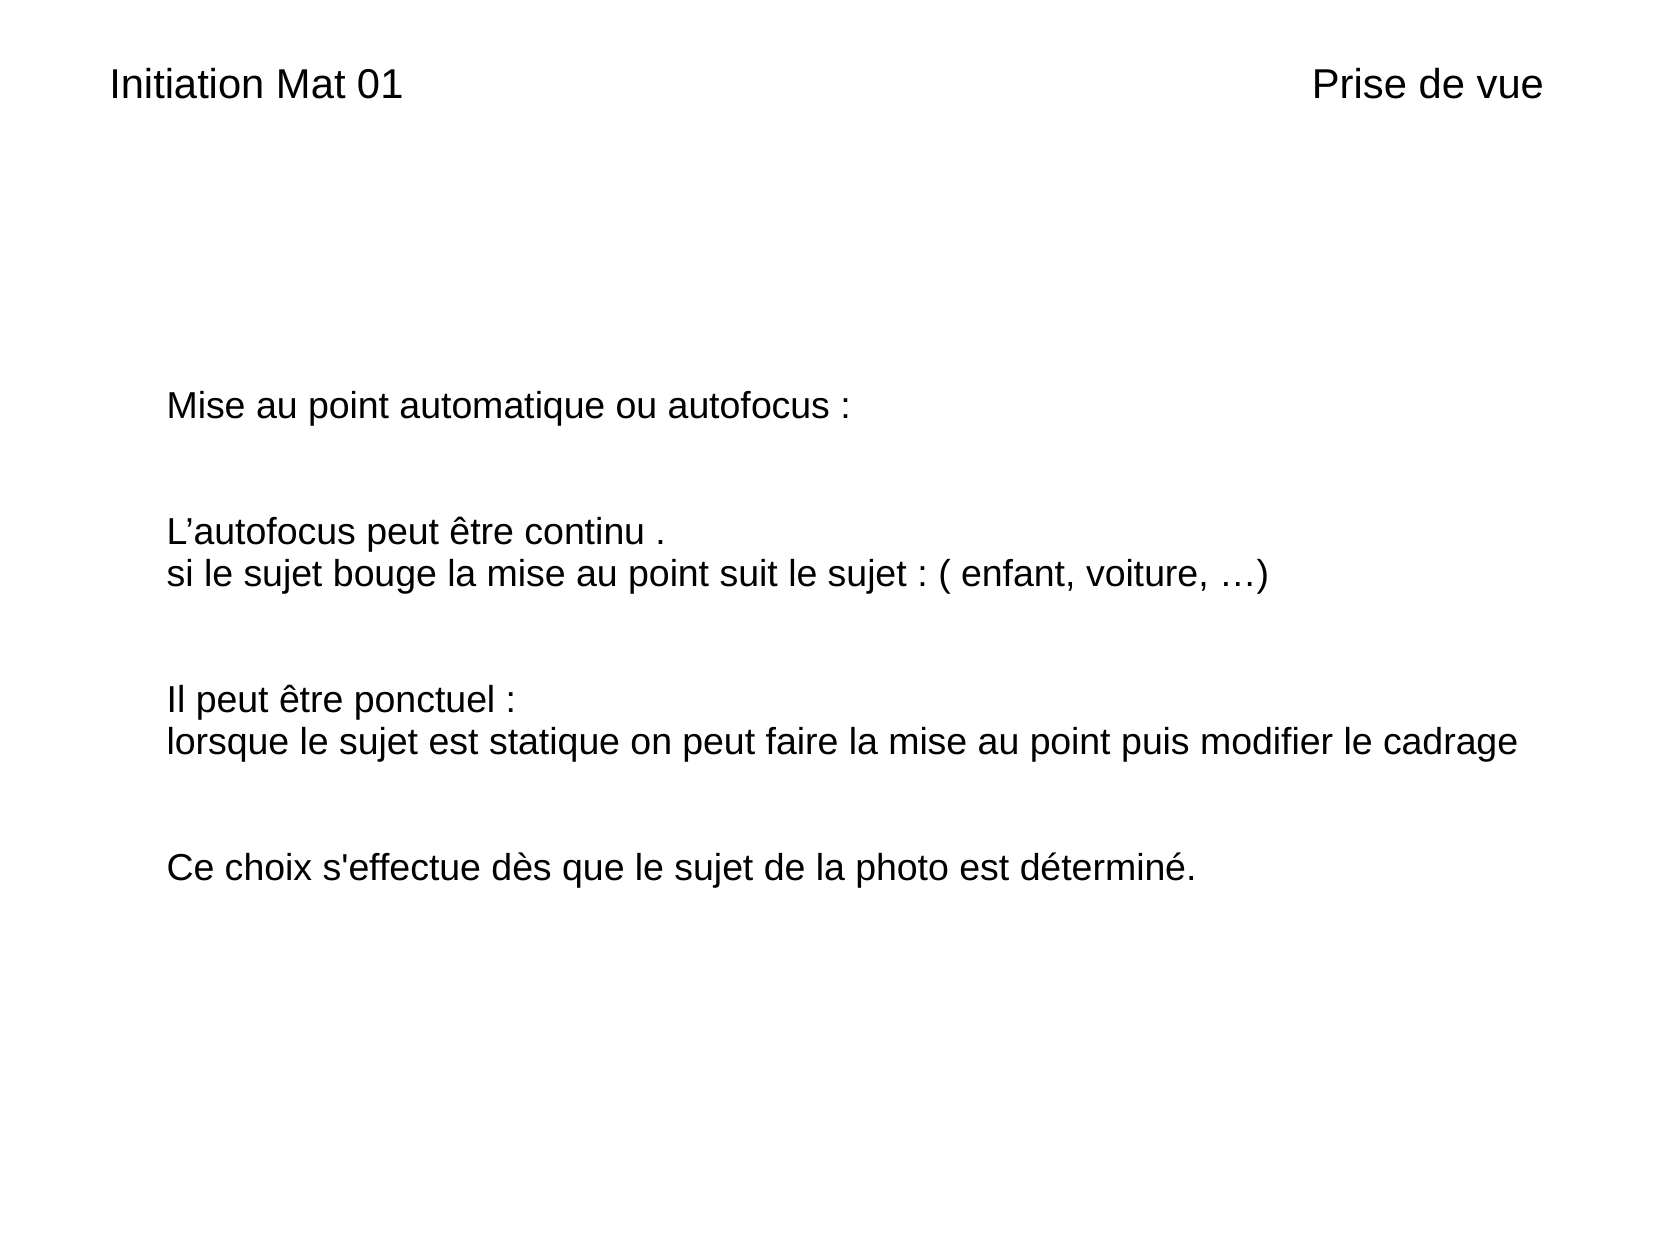

# Initiation Mat 01 Prise de vue
Mise au point automatique ou autofocus :
L’autofocus peut être continu .
si le sujet bouge la mise au point suit le sujet : ( enfant, voiture, …)
Il peut être ponctuel :
lorsque le sujet est statique on peut faire la mise au point puis modifier le cadrage
Ce choix s'effectue dès que le sujet de la photo est déterminé.